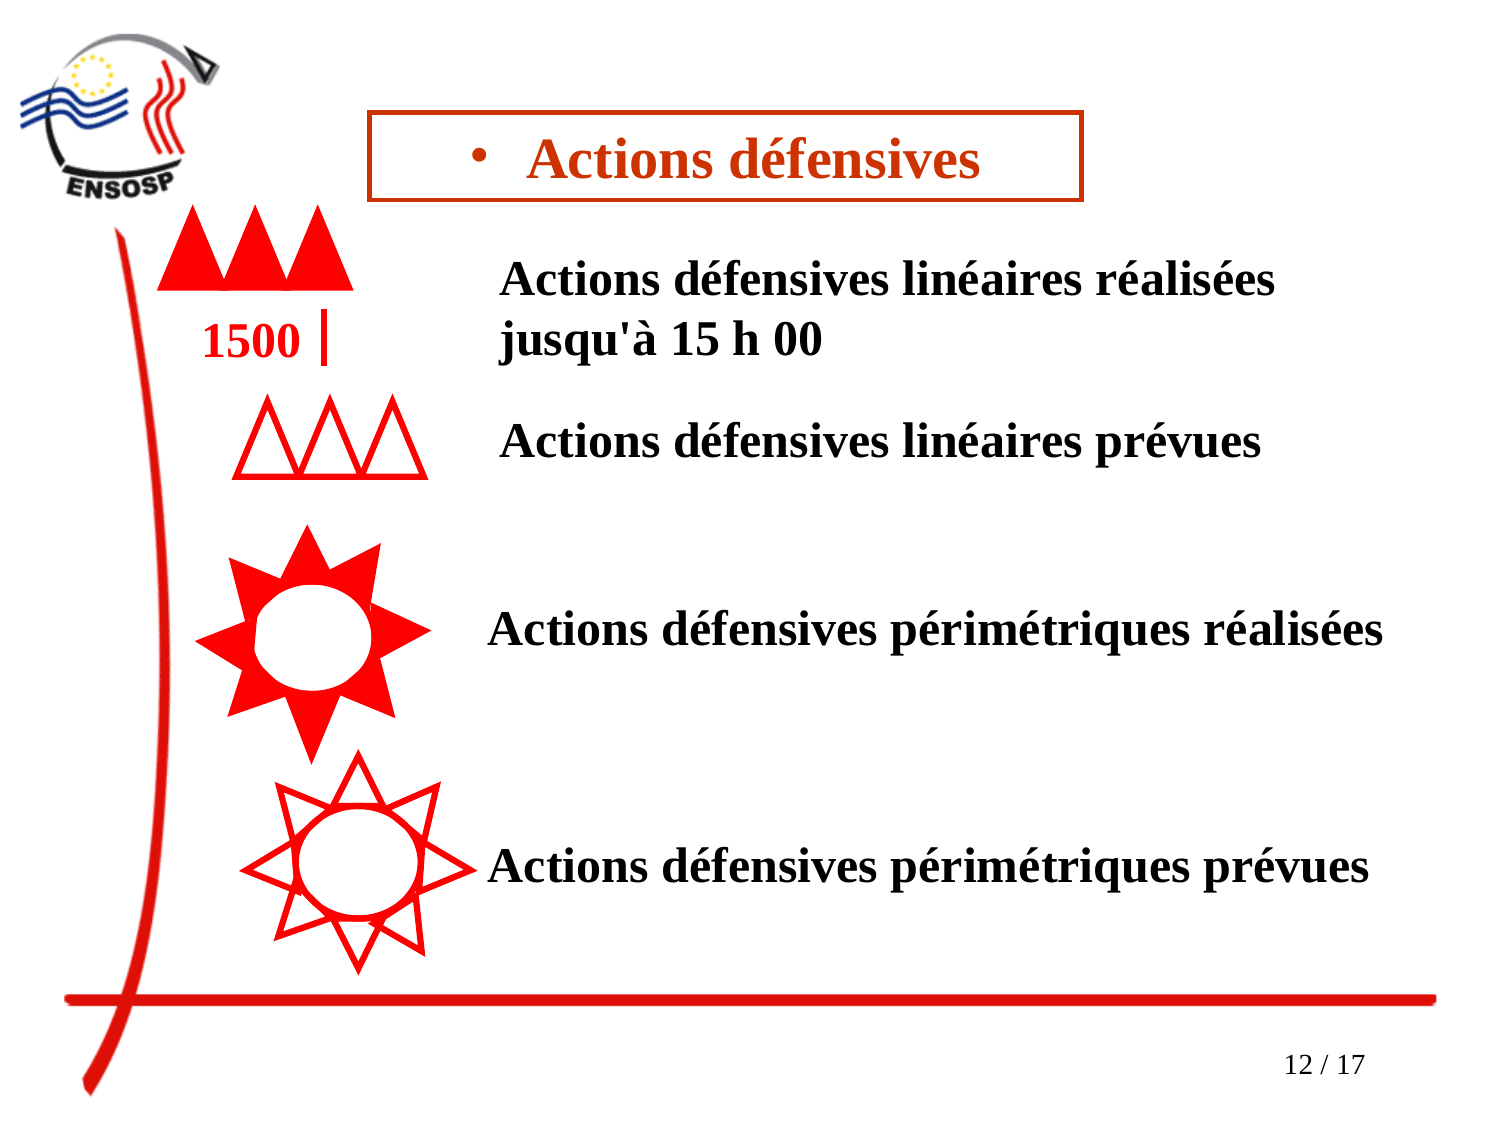

Actions défensives
1500
Actions défensives linéaires réalisées
jusqu'à 15 h 00
Actions défensives linéaires prévues
Actions défensives périmétriques réalisées
Actions défensives périmétriques prévues
12